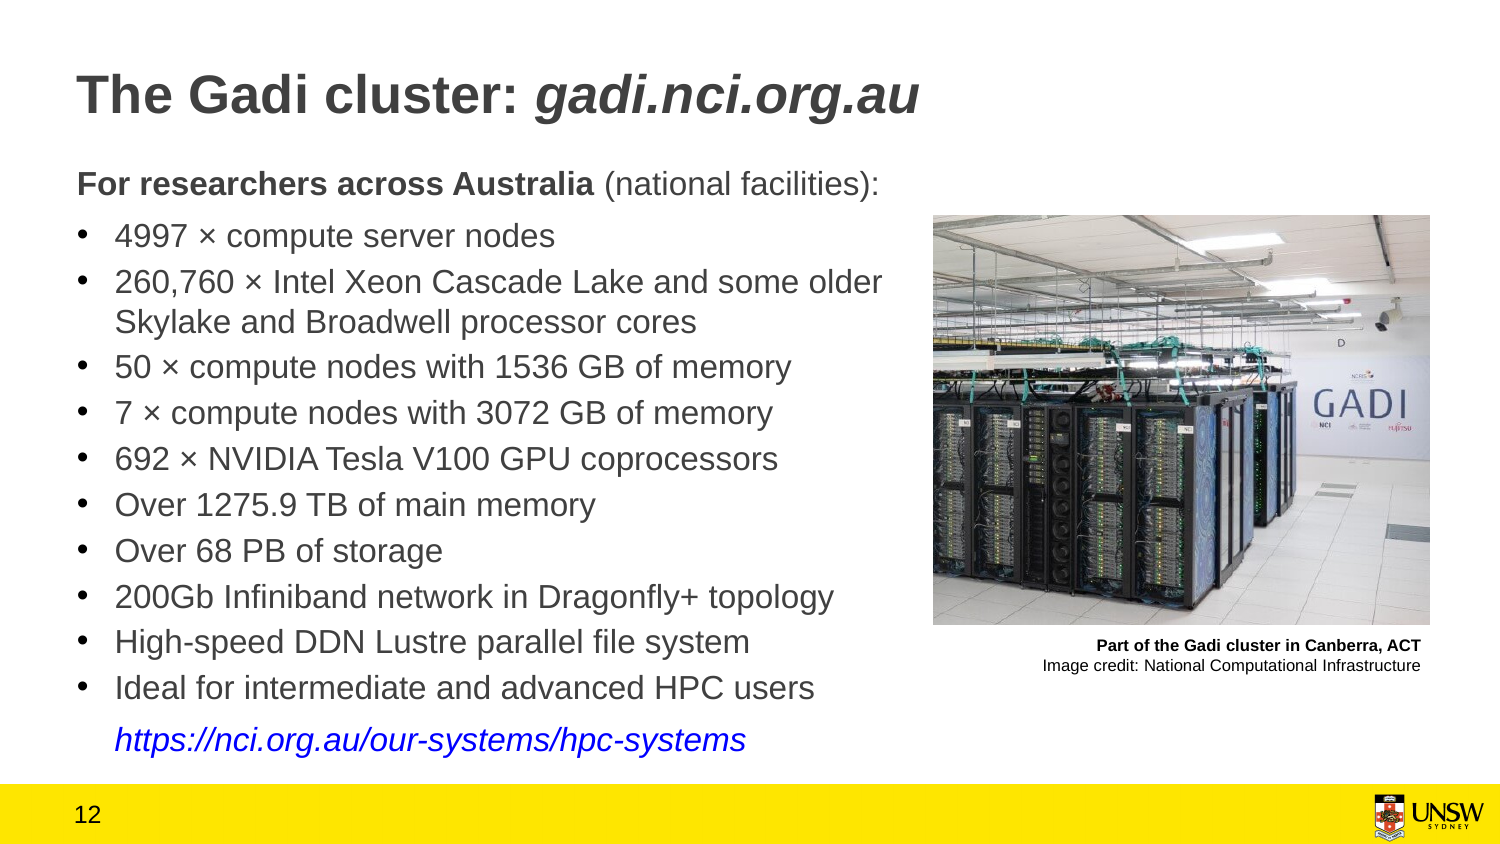

# The Gadi cluster: gadi.nci.org.au
For researchers across Australia (national facilities):
4997 × compute server nodes
260,760 × Intel Xeon Cascade Lake and some older
Skylake and Broadwell processor cores
50 × compute nodes with 1536 GB of memory
7 × compute nodes with 3072 GB of memory
692 × NVIDIA Tesla V100 GPU coprocessors
Over 1275.9 TB of main memory
Over 68 PB of storage
200Gb Infiniband network in Dragonfly+ topology
High-speed DDN Lustre parallel file system
Ideal for intermediate and advanced HPC users
https://nci.org.au/our-systems/hpc-systems
Part of the Gadi cluster in Canberra, ACT
Image credit: National Computational Infrastructure